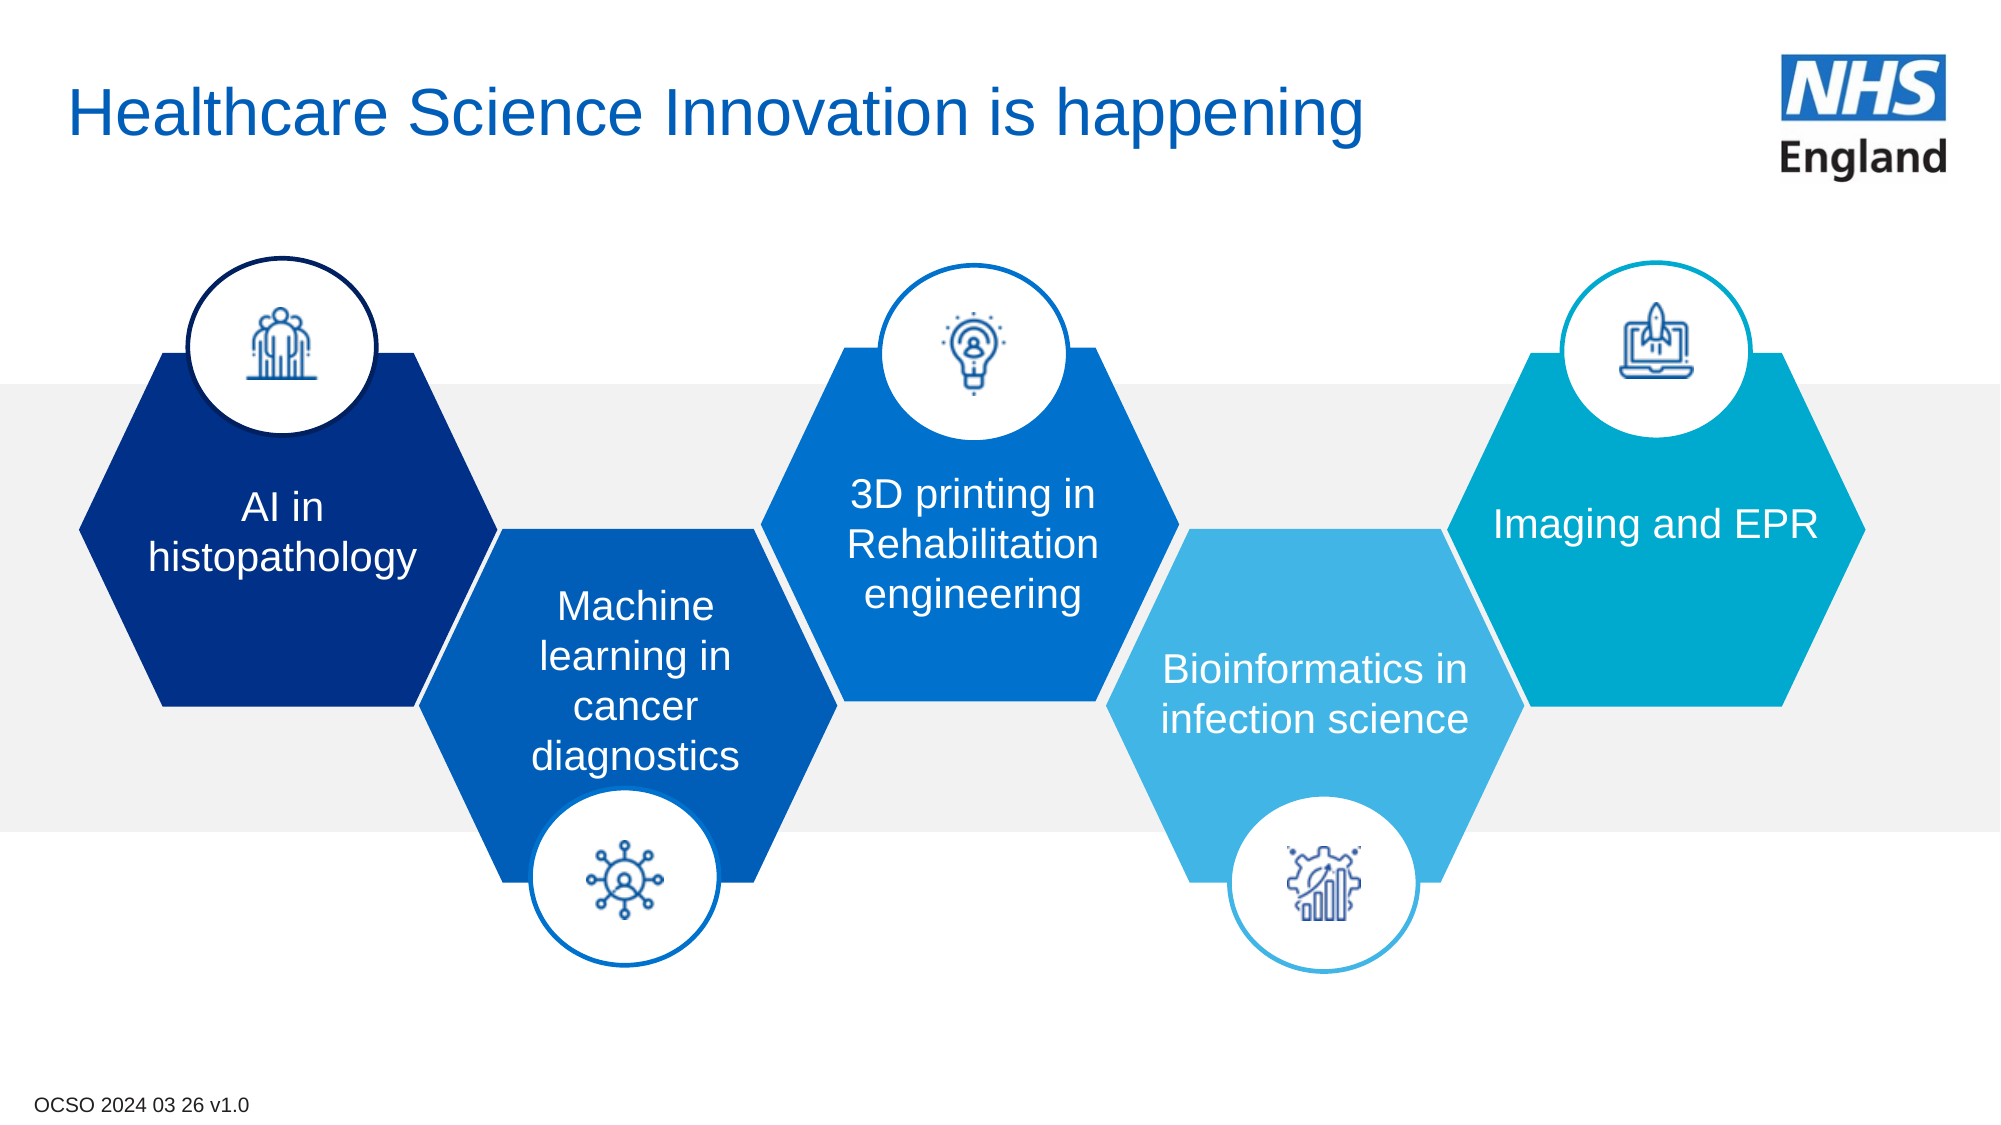

Healthcare Science Innovation is happening
3D printing in Rehabilitation engineering
AI in histopathology
Imaging and EPR
Machine learning in cancer diagnostics​
Bioinformatics in infection science
OCSO 2024 03 26 v1.0